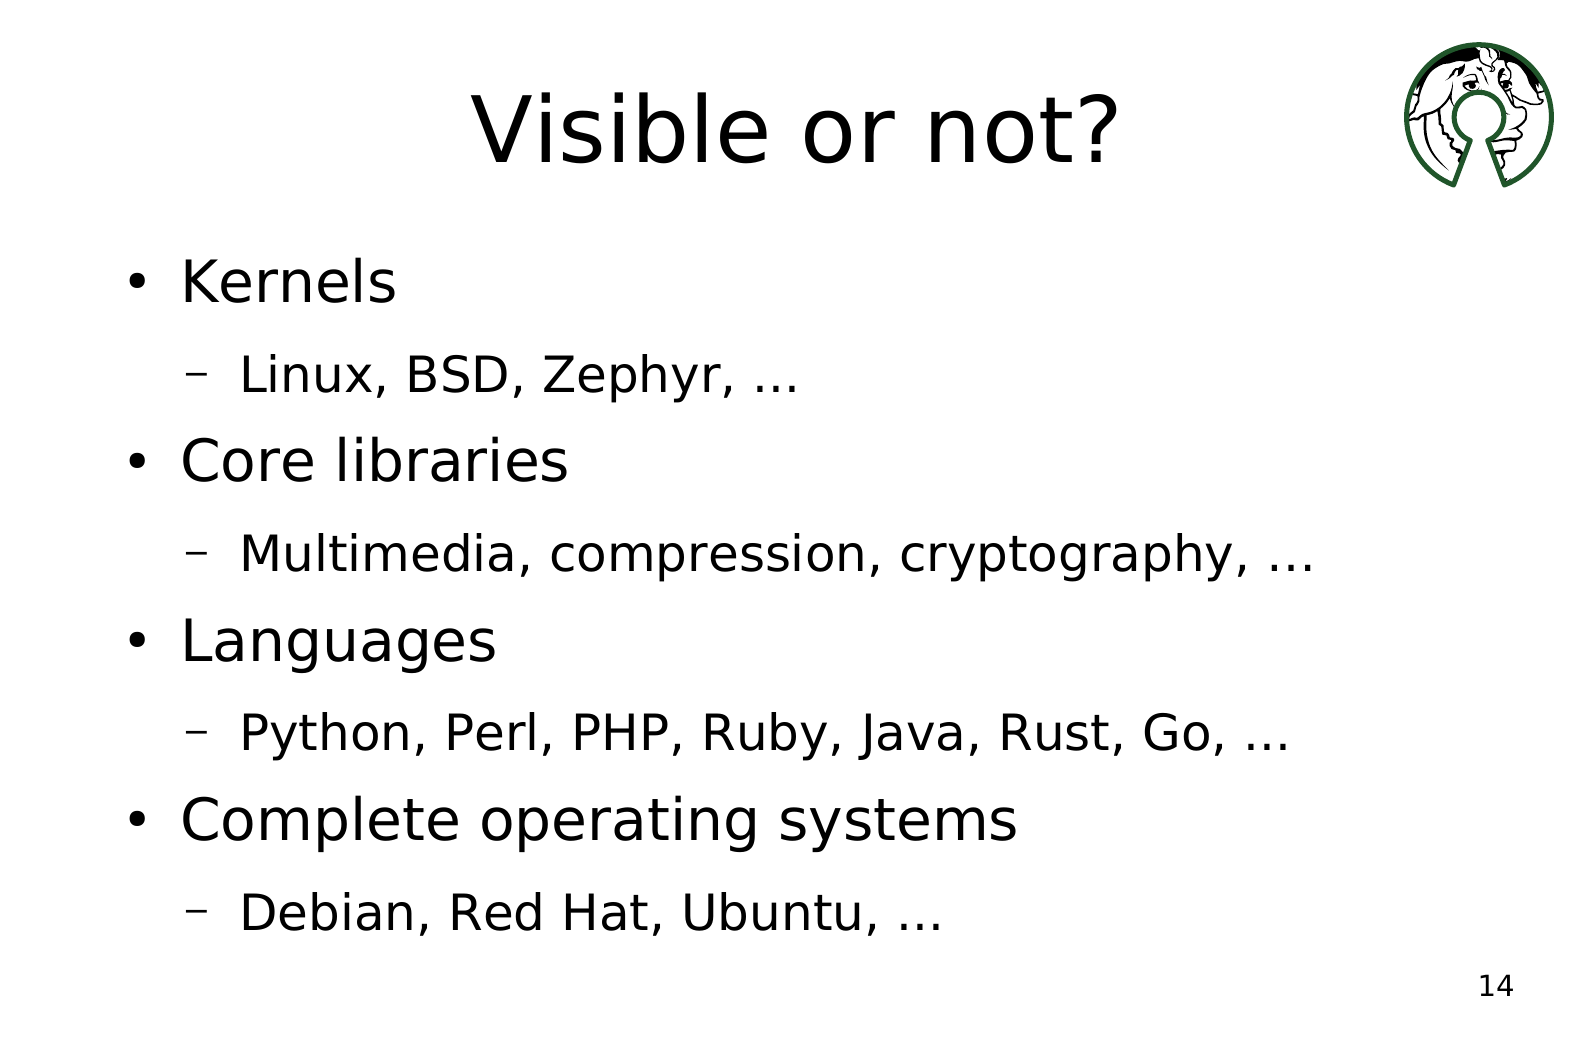

# Visible or not?
Kernels
Linux, BSD, Zephyr, ...
Core libraries
Multimedia, compression, cryptography, …
Languages
Python, Perl, PHP, Ruby, Java, Rust, Go, ...
Complete operating systems
Debian, Red Hat, Ubuntu, ...
14